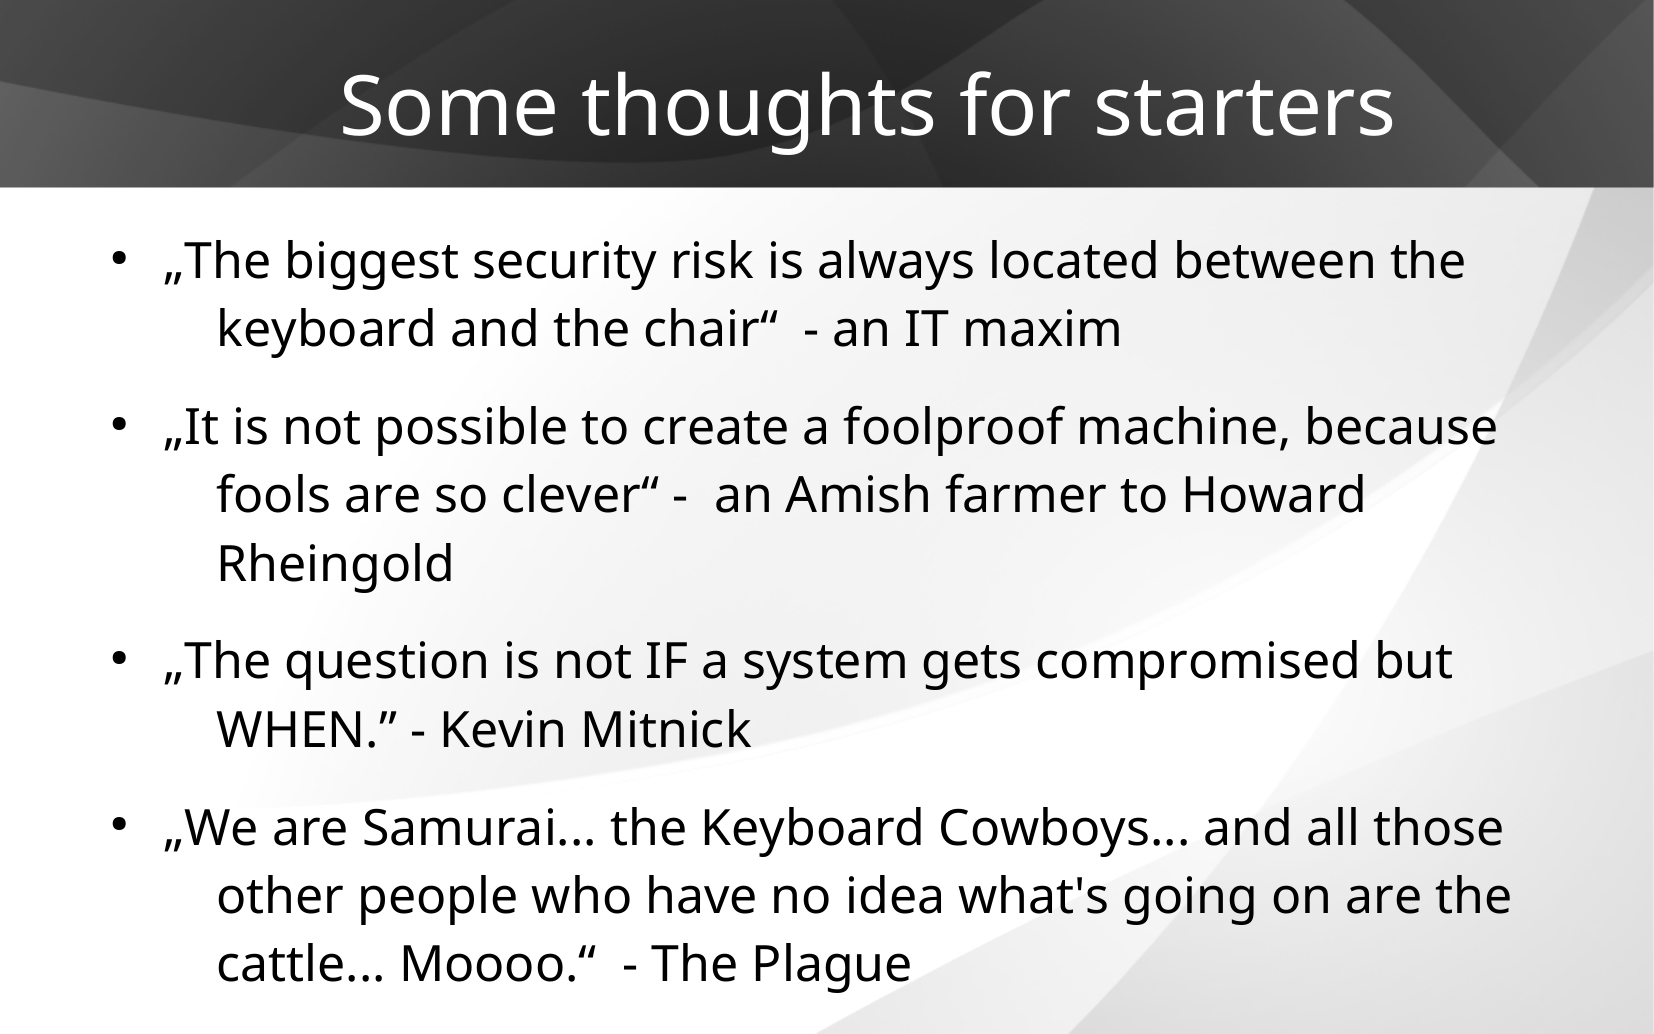

# Some thoughts for starters
„The biggest security risk is always located between the keyboard and the chair“ - an IT maxim
„It is not possible to create a foolproof machine, because fools are so clever“ - an Amish farmer to Howard Rheingold
„The question is not IF a system gets compromised but WHEN.” - Kevin Mitnick
„We are Samurai... the Keyboard Cowboys... and all those other people who have no idea what's going on are the cattle... Moooo.“ - The Plague